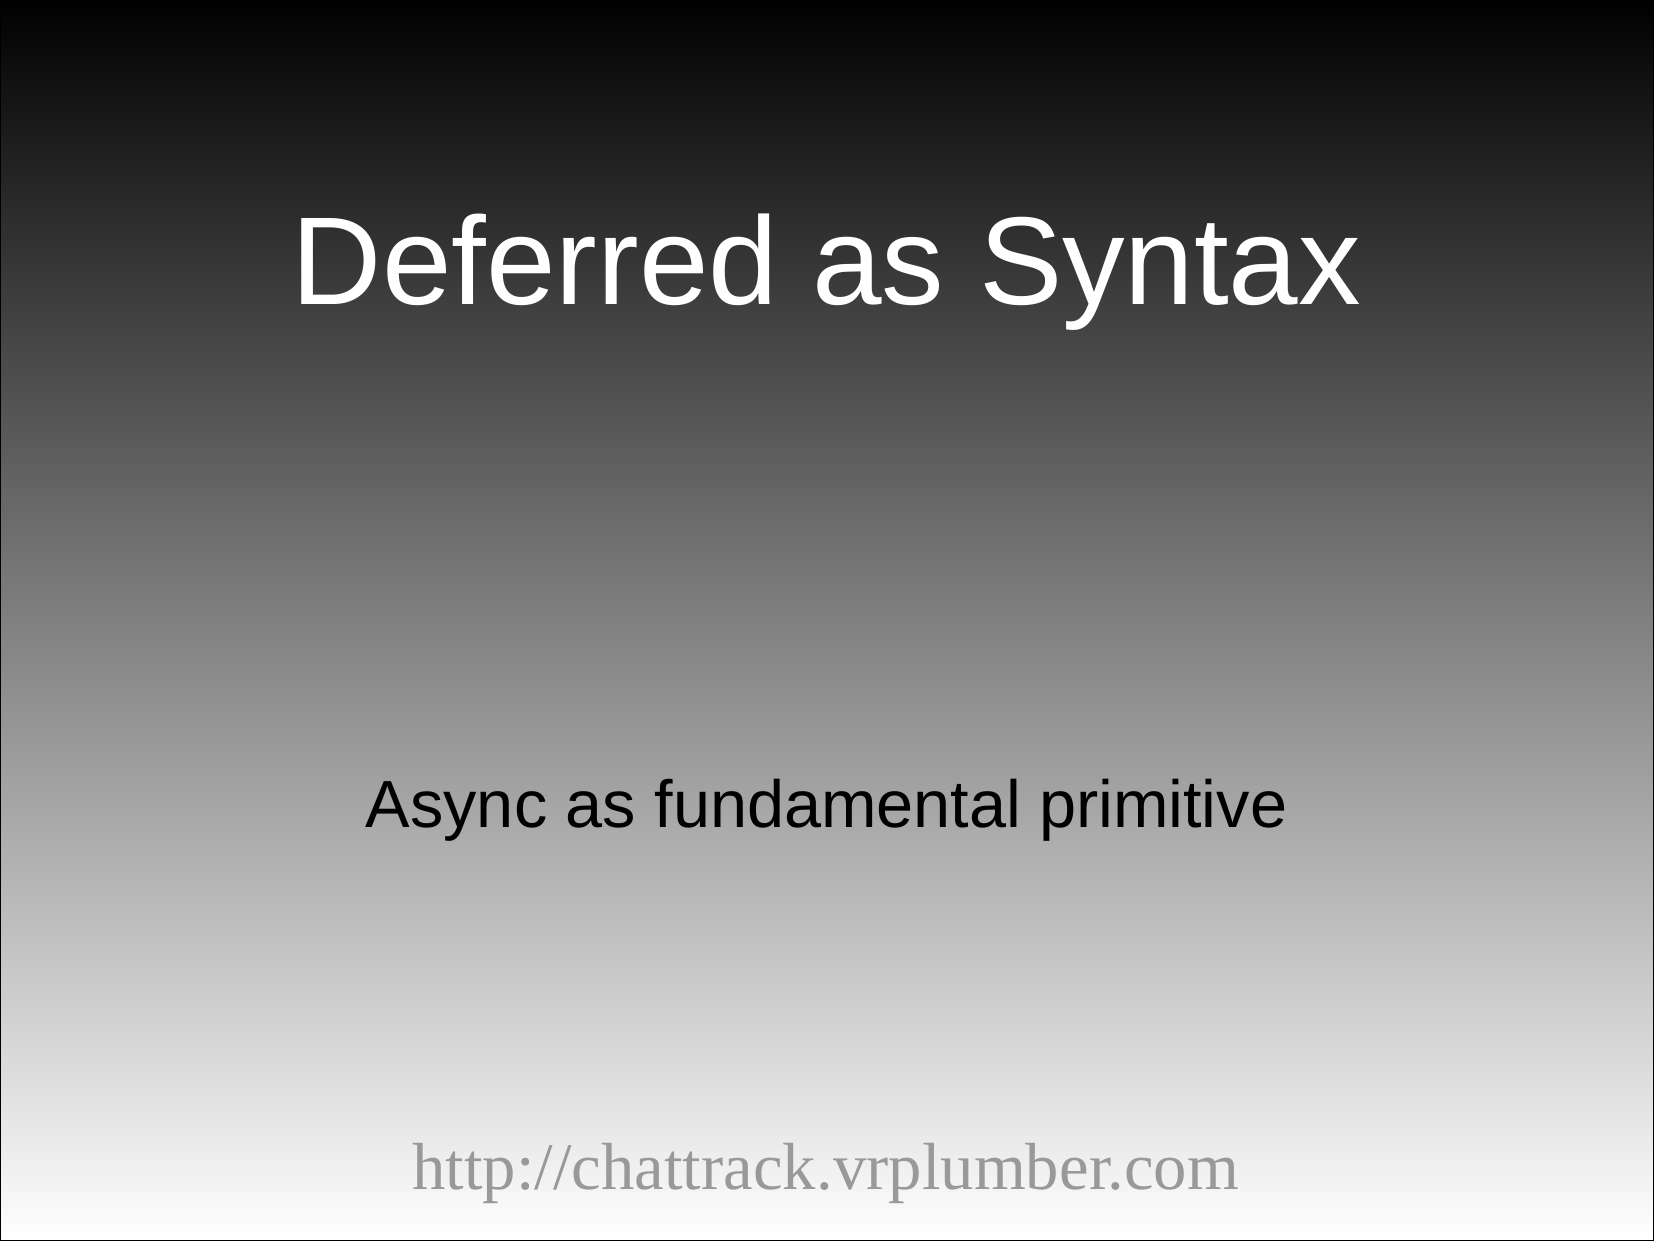

# Deferred as Syntax
Async as fundamental primitive
http://chattrack.vrplumber.com
50